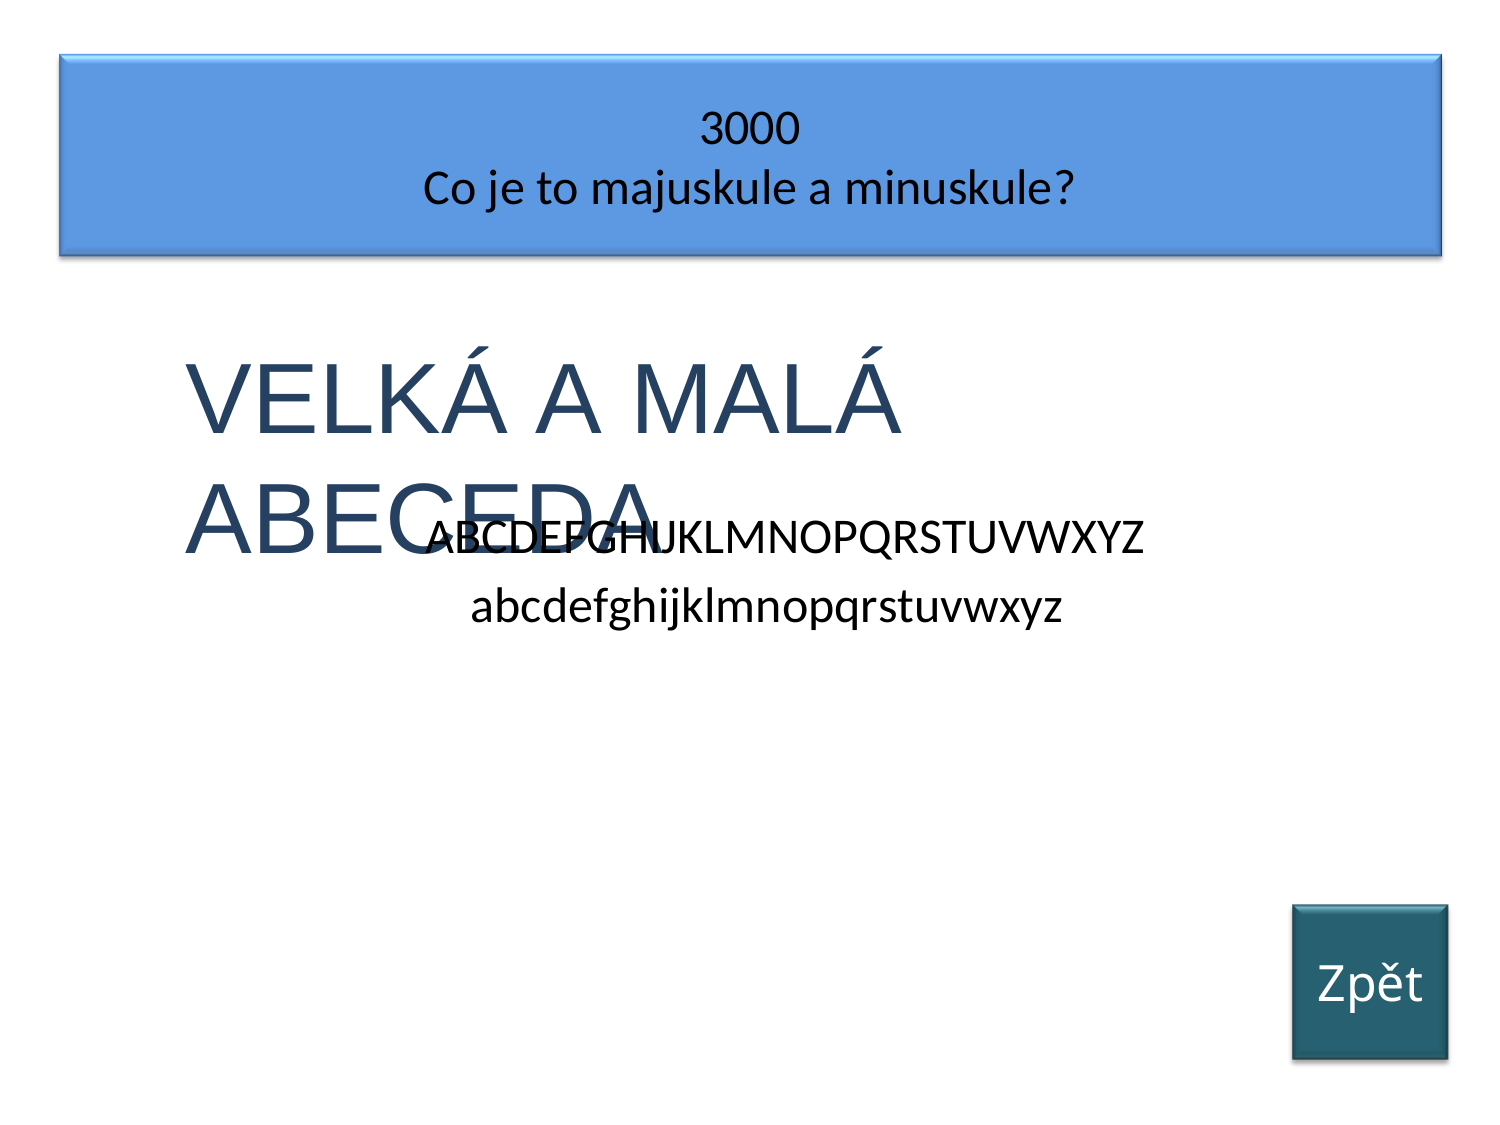

3000
Co je to majuskule a minuskule?
VELKÁ A MALÁ ABECEDA
ABCDEFGHIJKLMNOPQRSTUVWXYZ
abcdefghijklmnopqrstuvwxyz
Zpět